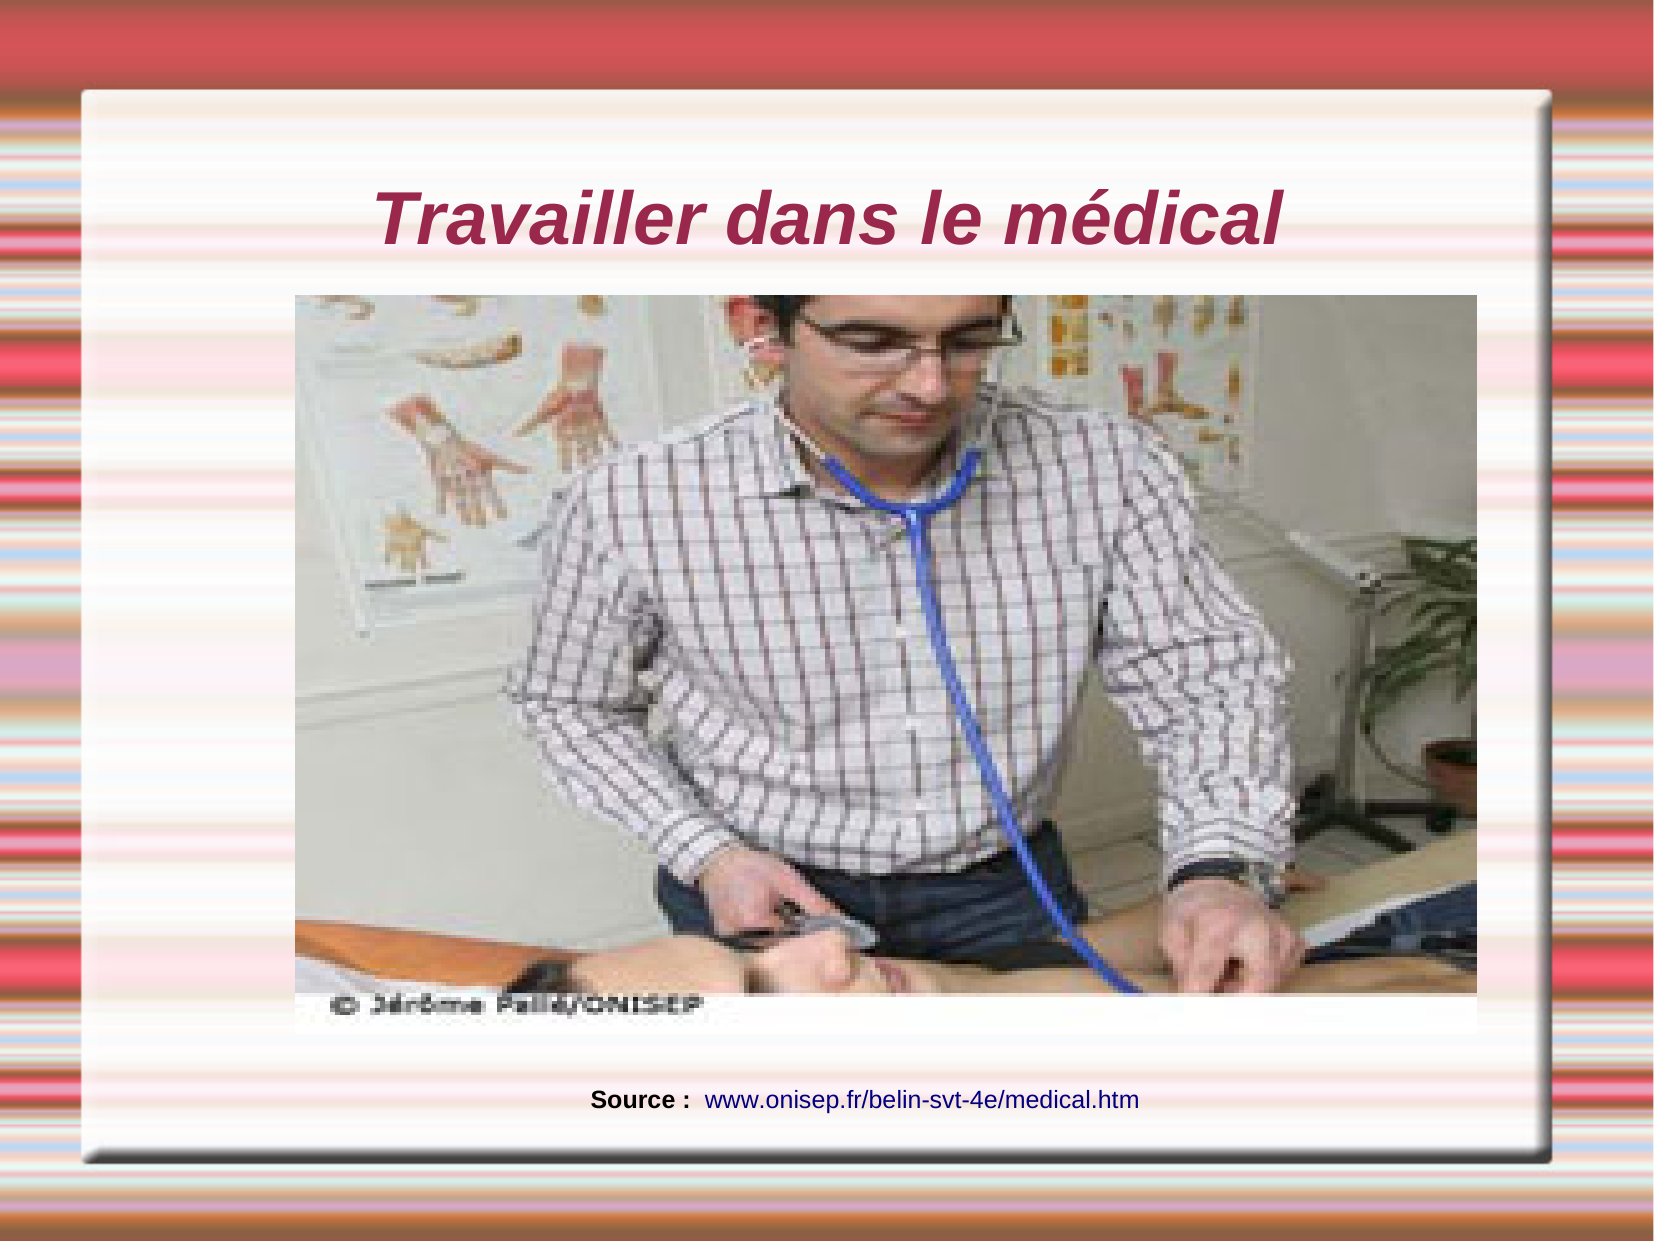

# Travailler dans le médical
Source : www.onisep.fr/belin-svt-4e/medical.htm